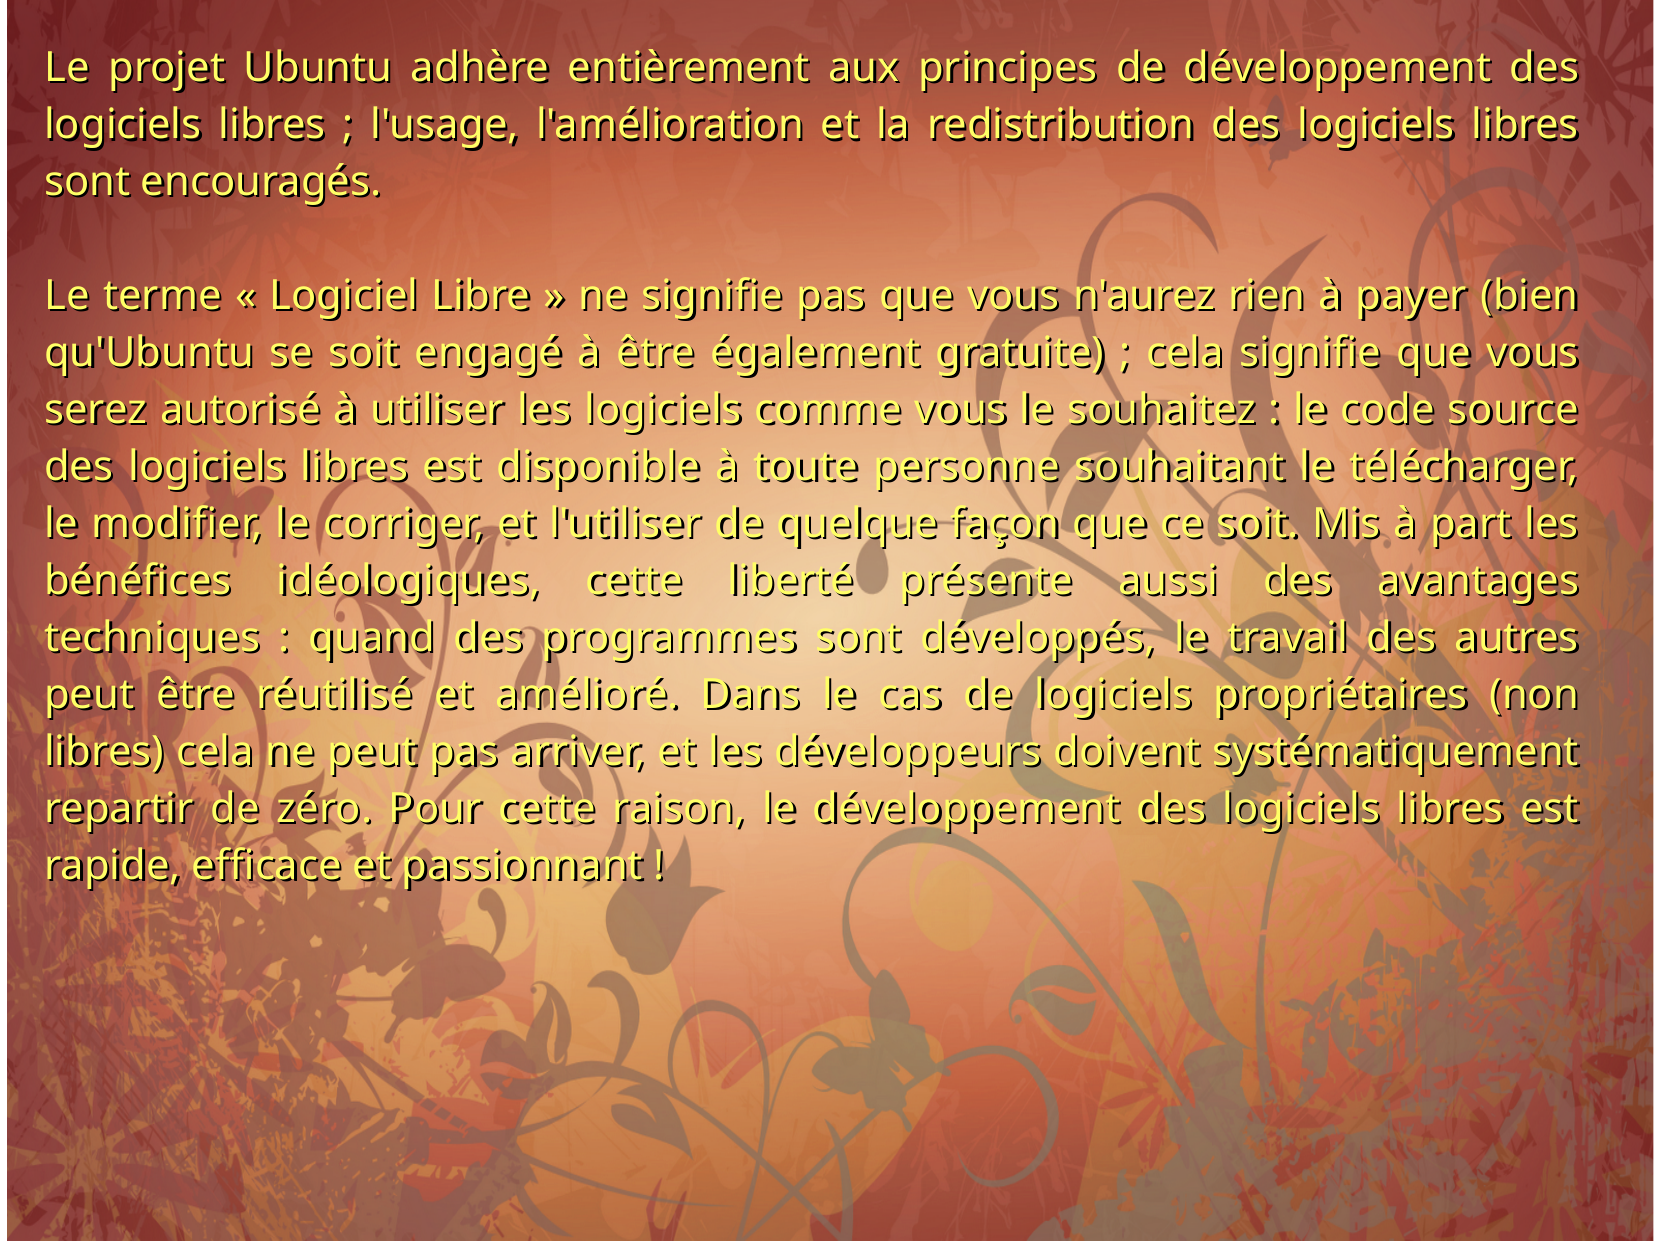

Le projet Ubuntu adhère entièrement aux principes de développement des logiciels libres ; l'usage, l'amélioration et la redistribution des logiciels libres sont encouragés.
Le terme « Logiciel Libre » ne signifie pas que vous n'aurez rien à payer (bien qu'Ubuntu se soit engagé à être également gratuite) ; cela signifie que vous serez autorisé à utiliser les logiciels comme vous le souhaitez : le code source des logiciels libres est disponible à toute personne souhaitant le télécharger, le modifier, le corriger, et l'utiliser de quelque façon que ce soit. Mis à part les bénéfices idéologiques, cette liberté présente aussi des avantages techniques : quand des programmes sont développés, le travail des autres peut être réutilisé et amélioré. Dans le cas de logiciels propriétaires (non libres) cela ne peut pas arriver, et les développeurs doivent systématiquement repartir de zéro. Pour cette raison, le développement des logiciels libres est rapide, efficace et passionnant !